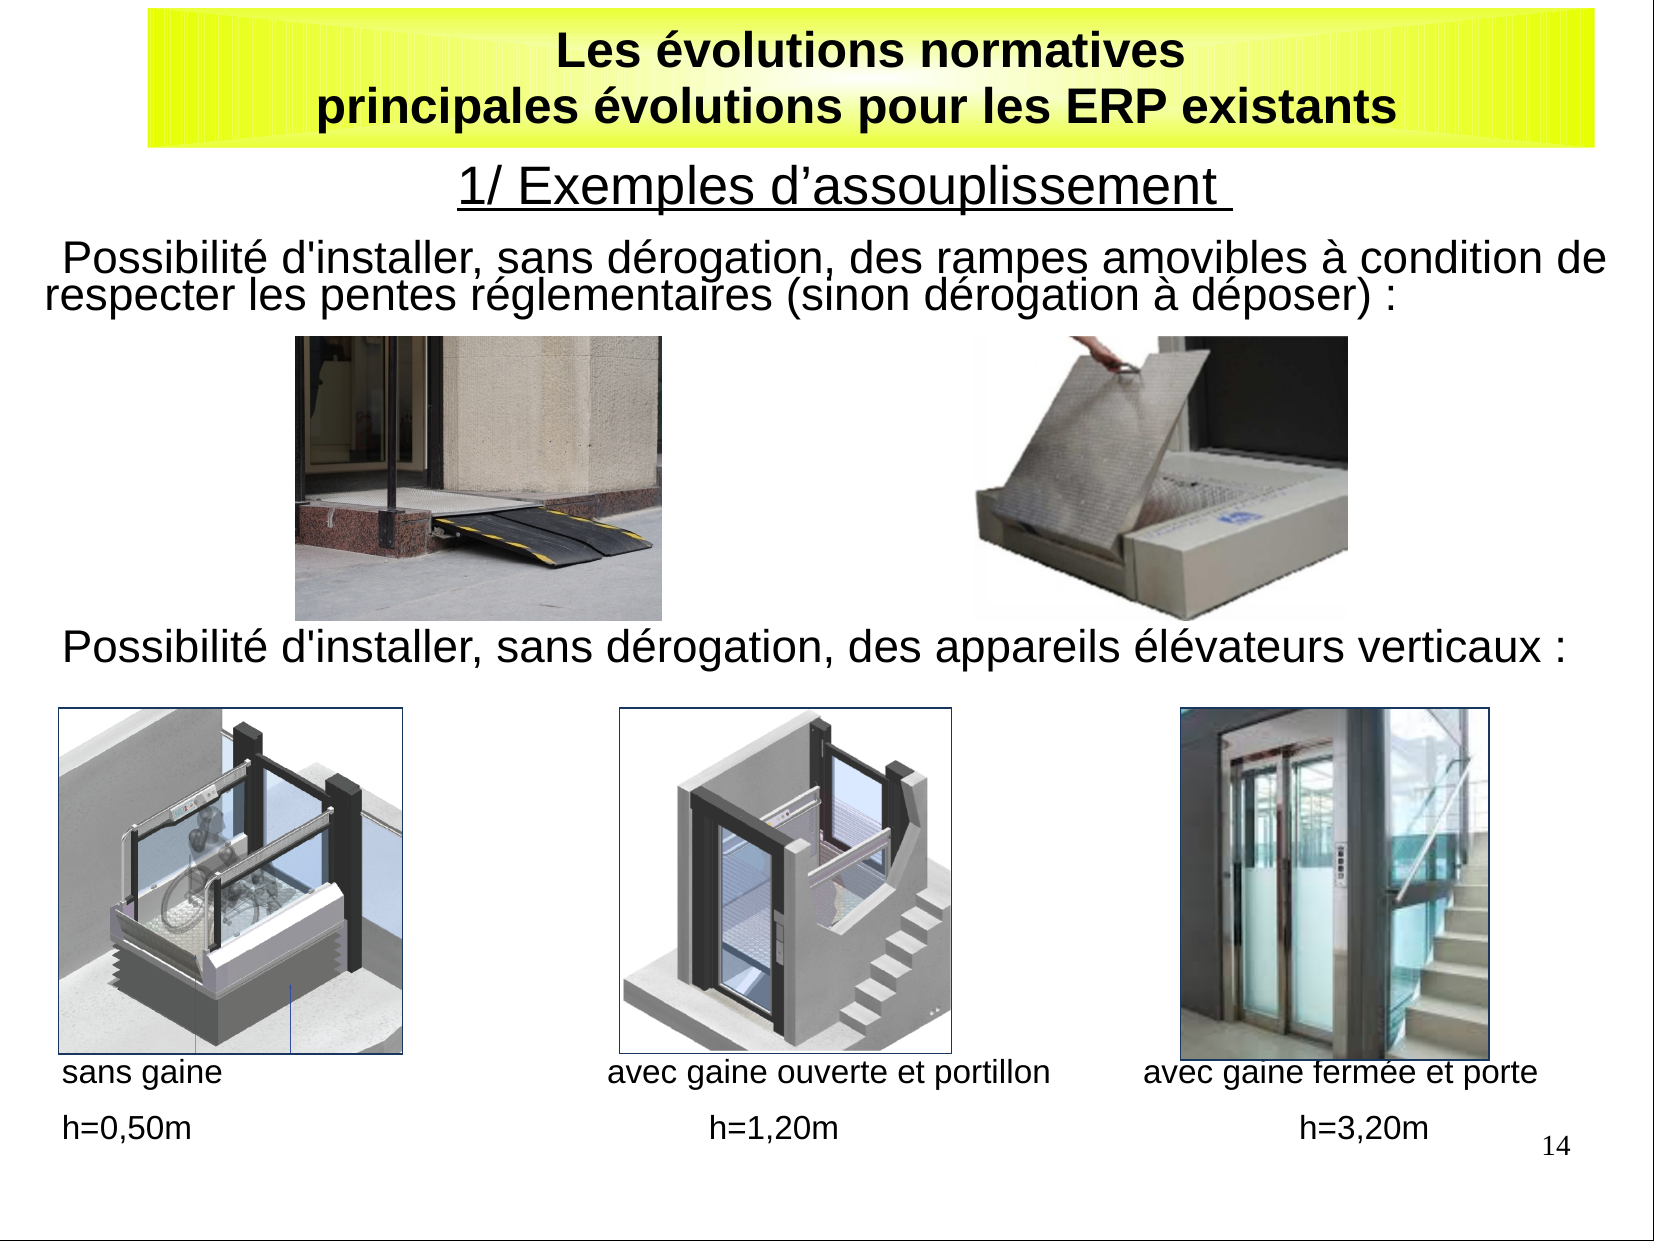

Les évolutions normatives
principales évolutions pour les ERP existants
1/ Exemples d’assouplissement
Possibilité d'installer, sans dérogation, des rampes amovibles à condition de respecter les pentes réglementaires (sinon dérogation à déposer) :
Possibilité d'installer, sans dérogation, des appareils élévateurs verticaux :
sans gaine 	 avec gaine ouverte et portillon avec gaine fermée et porte
h=0,50m							h=1,20m							h=3,20m
#
14